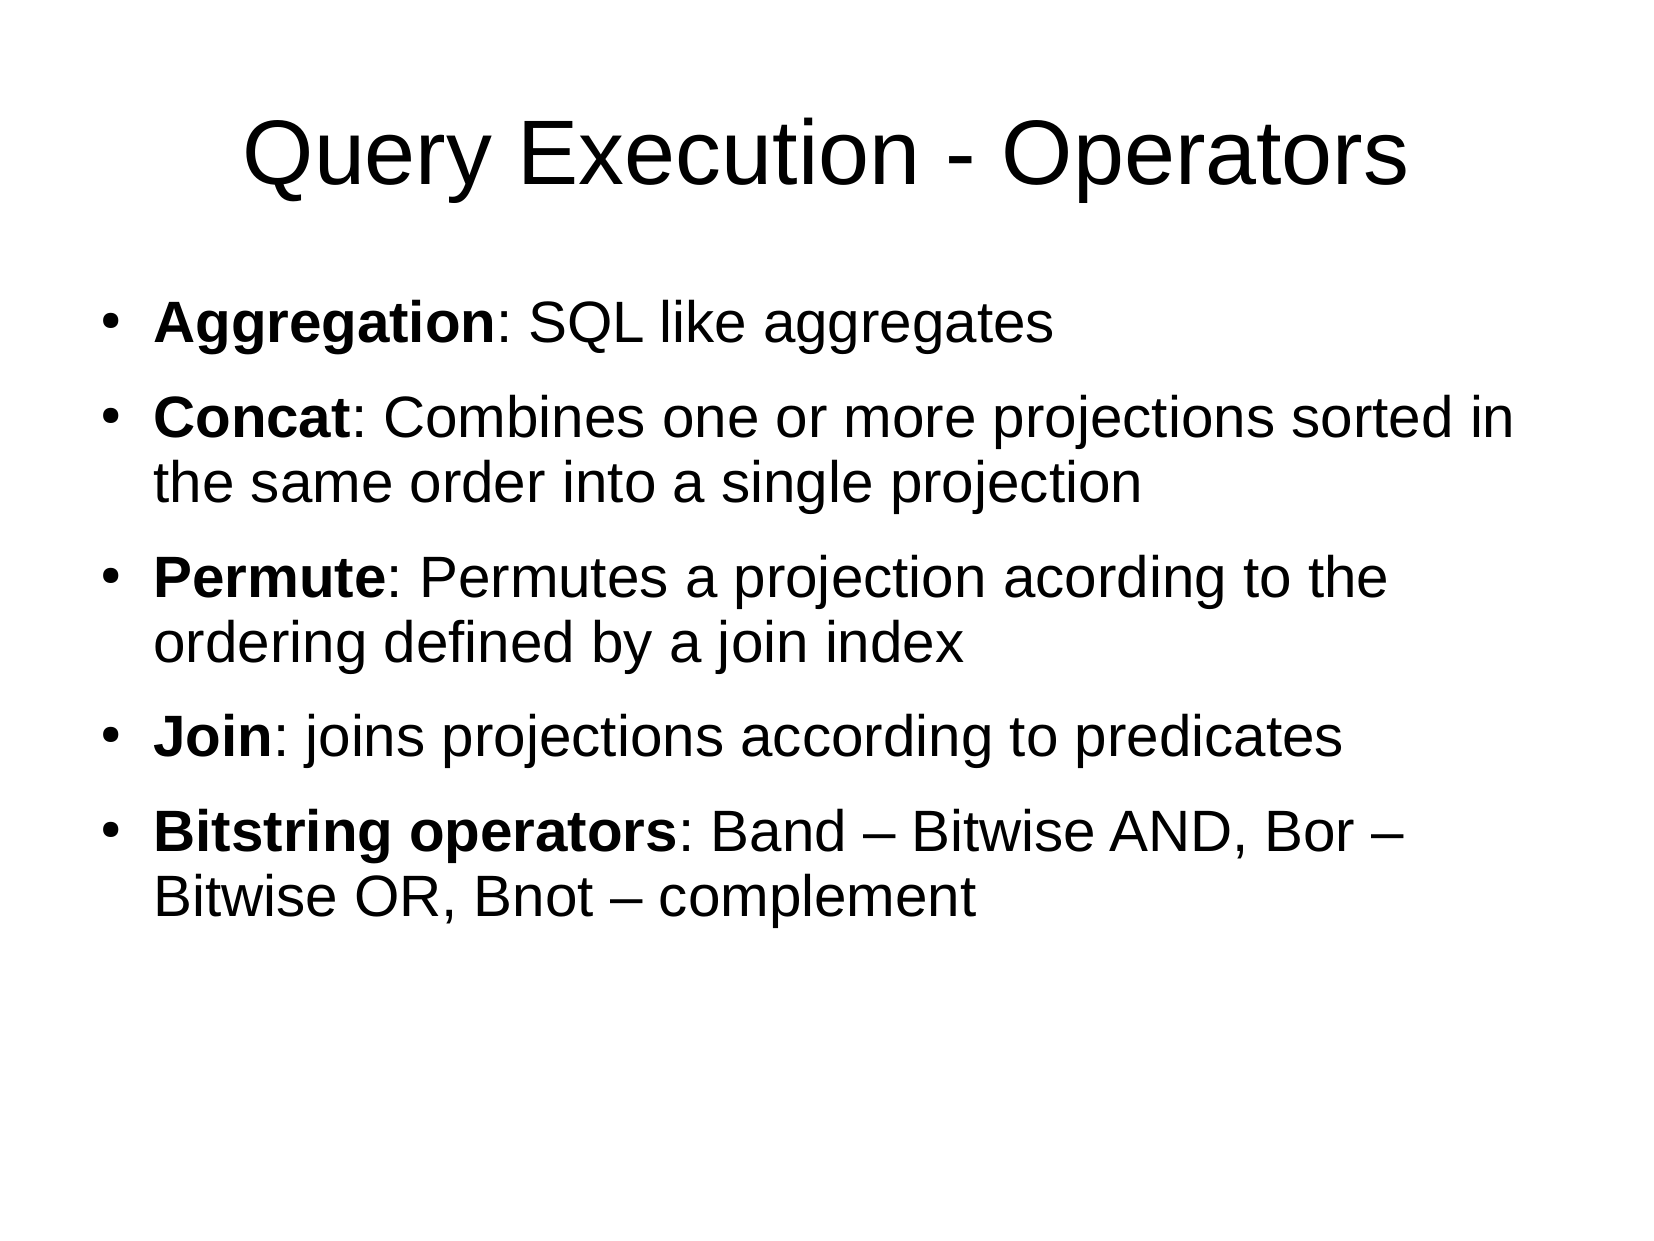

# Query Execution - Operators
Aggregation: SQL like aggregates
Concat: Combines one or more projections sorted in the same order into a single projection
Permute: Permutes a projection acording to the ordering defined by a join index
Join: joins projections according to predicates
Bitstring operators: Band – Bitwise AND, Bor – Bitwise OR, Bnot – complement